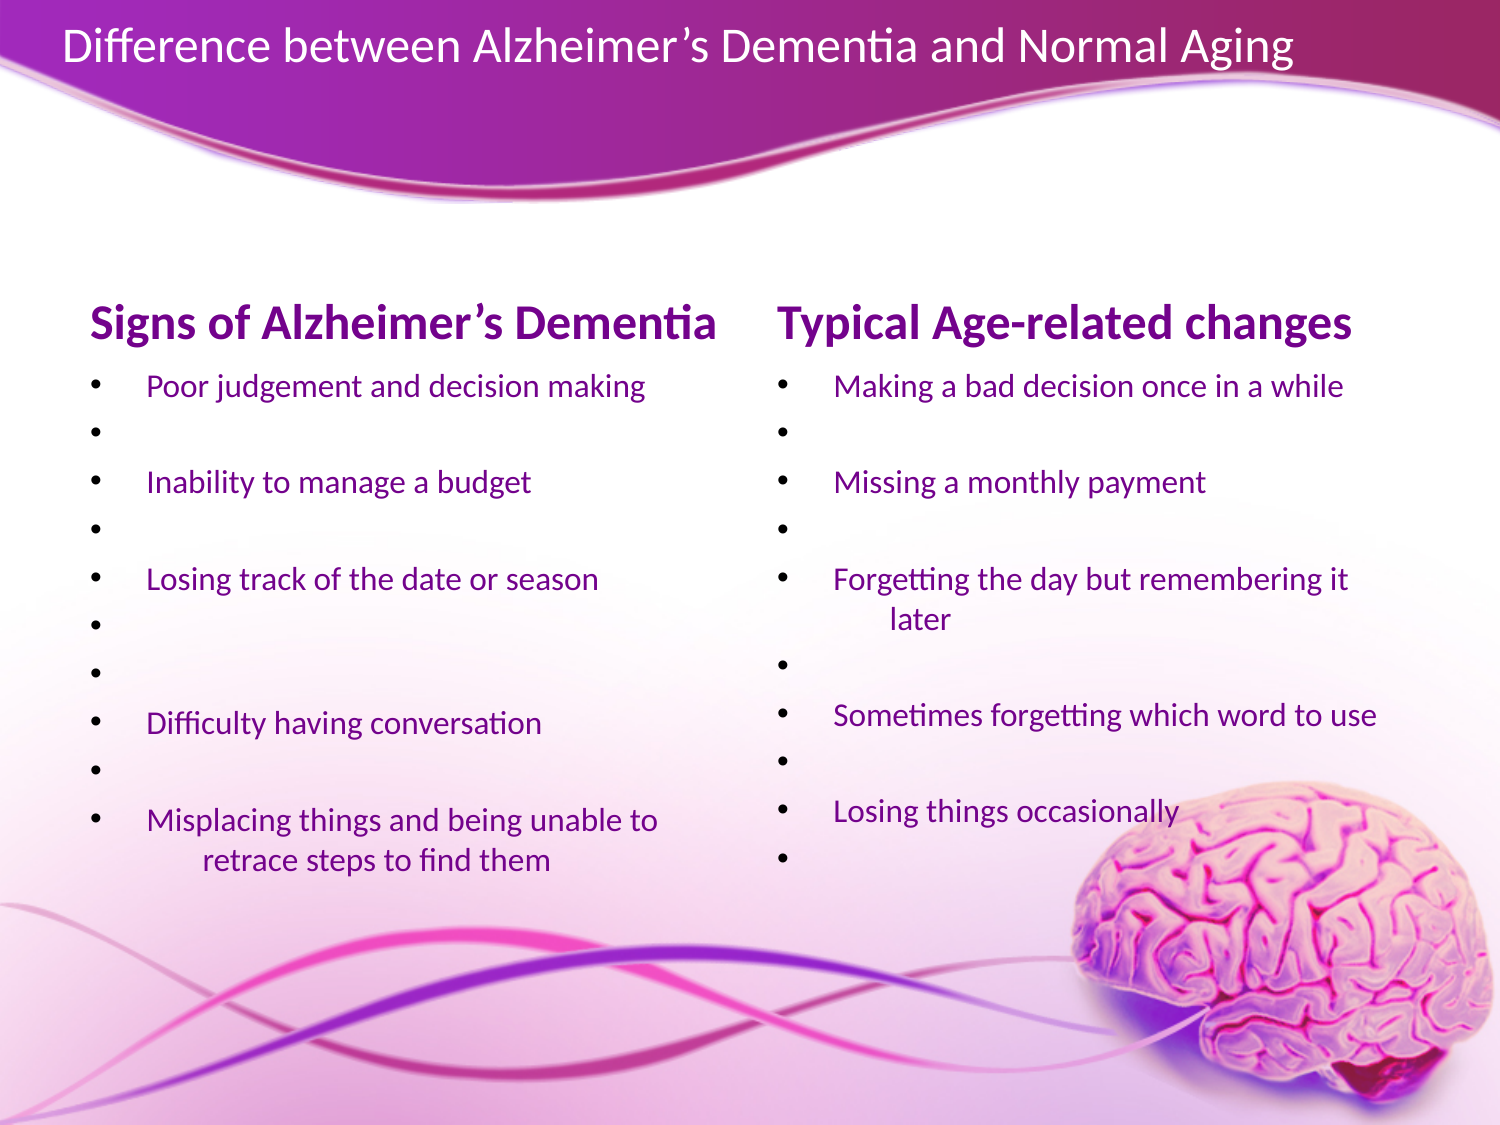

# Difference between Alzheimer’s Dementia and Normal Aging
Signs of Alzheimer’s Dementia
Typical Age-related changes
Poor judgement and decision making
Inability to manage a budget
Losing track of the date or season
Difficulty having conversation
Misplacing things and being unable to retrace steps to find them
Making a bad decision once in a while
Missing a monthly payment
Forgetting the day but remembering it later
Sometimes forgetting which word to use
Losing things occasionally